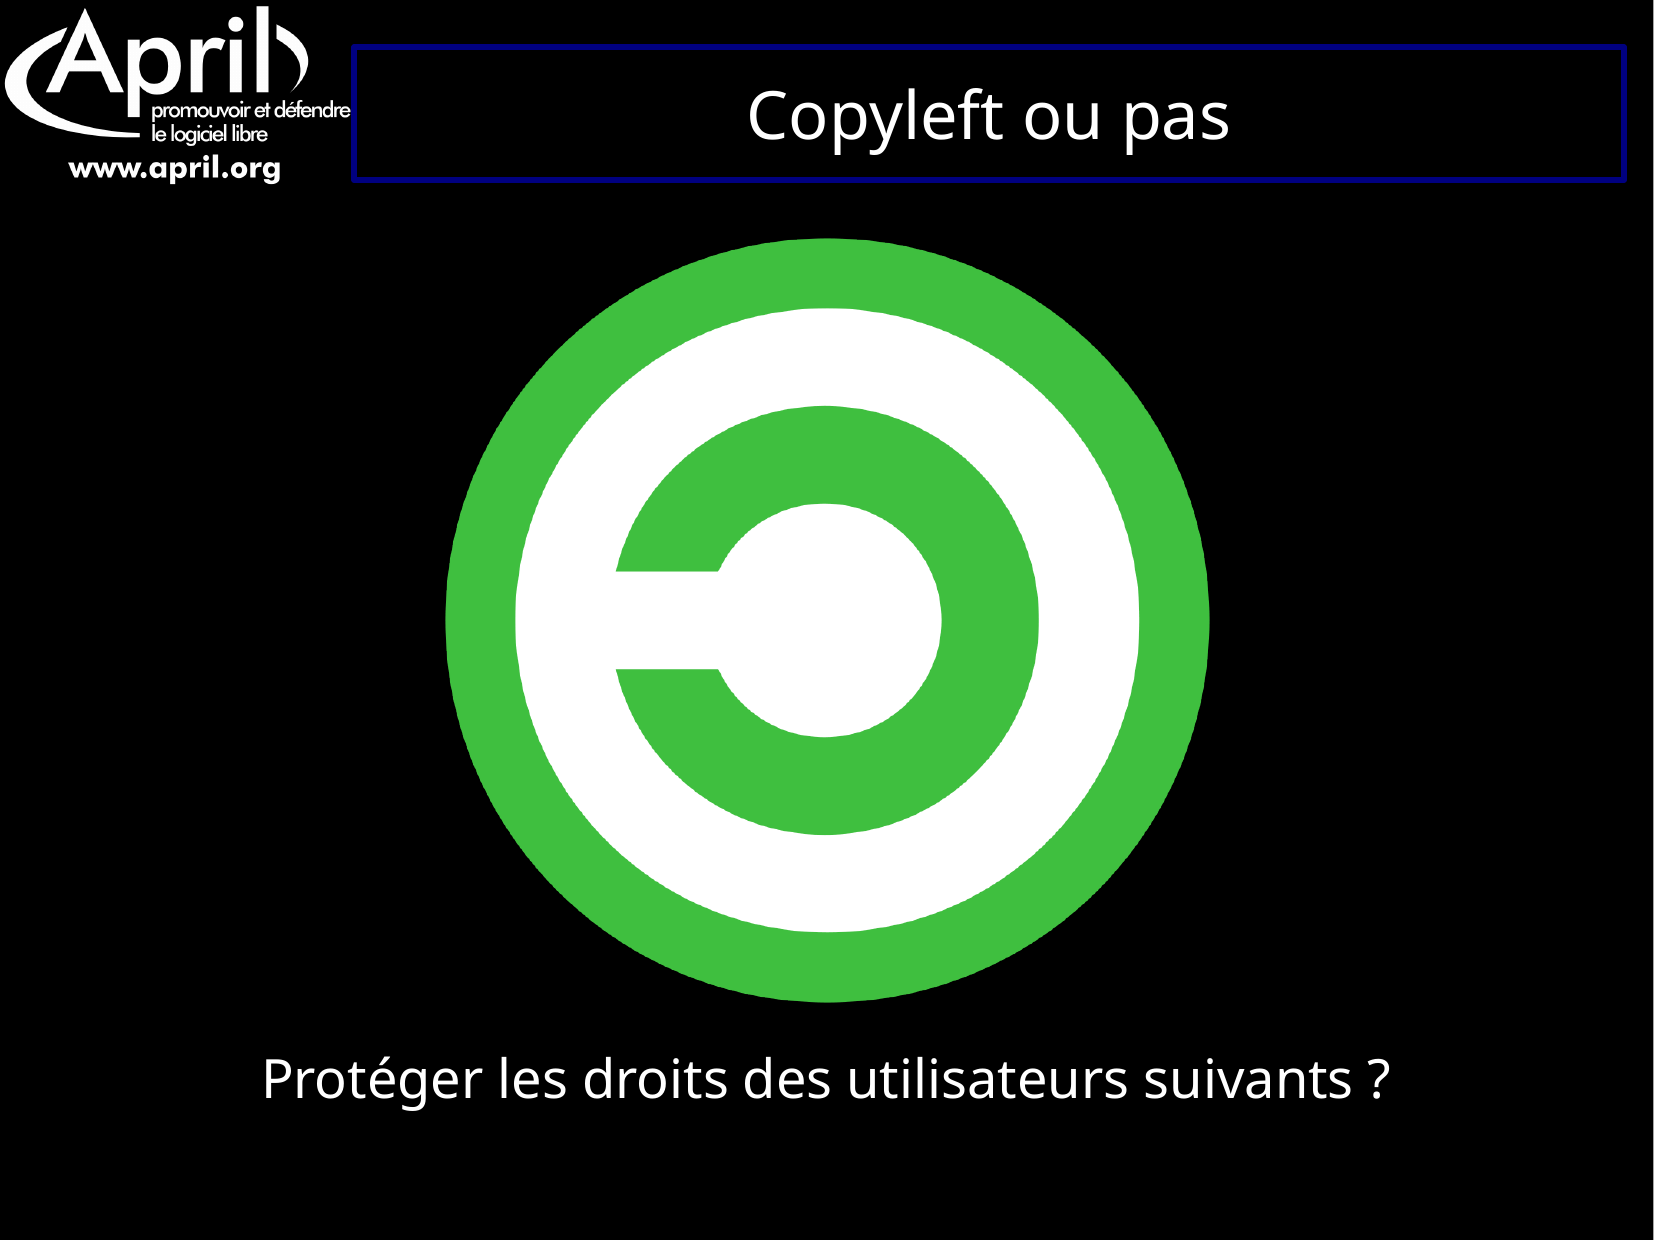

# Copyleft ou pas
Protéger les droits des utilisateurs suivants ?